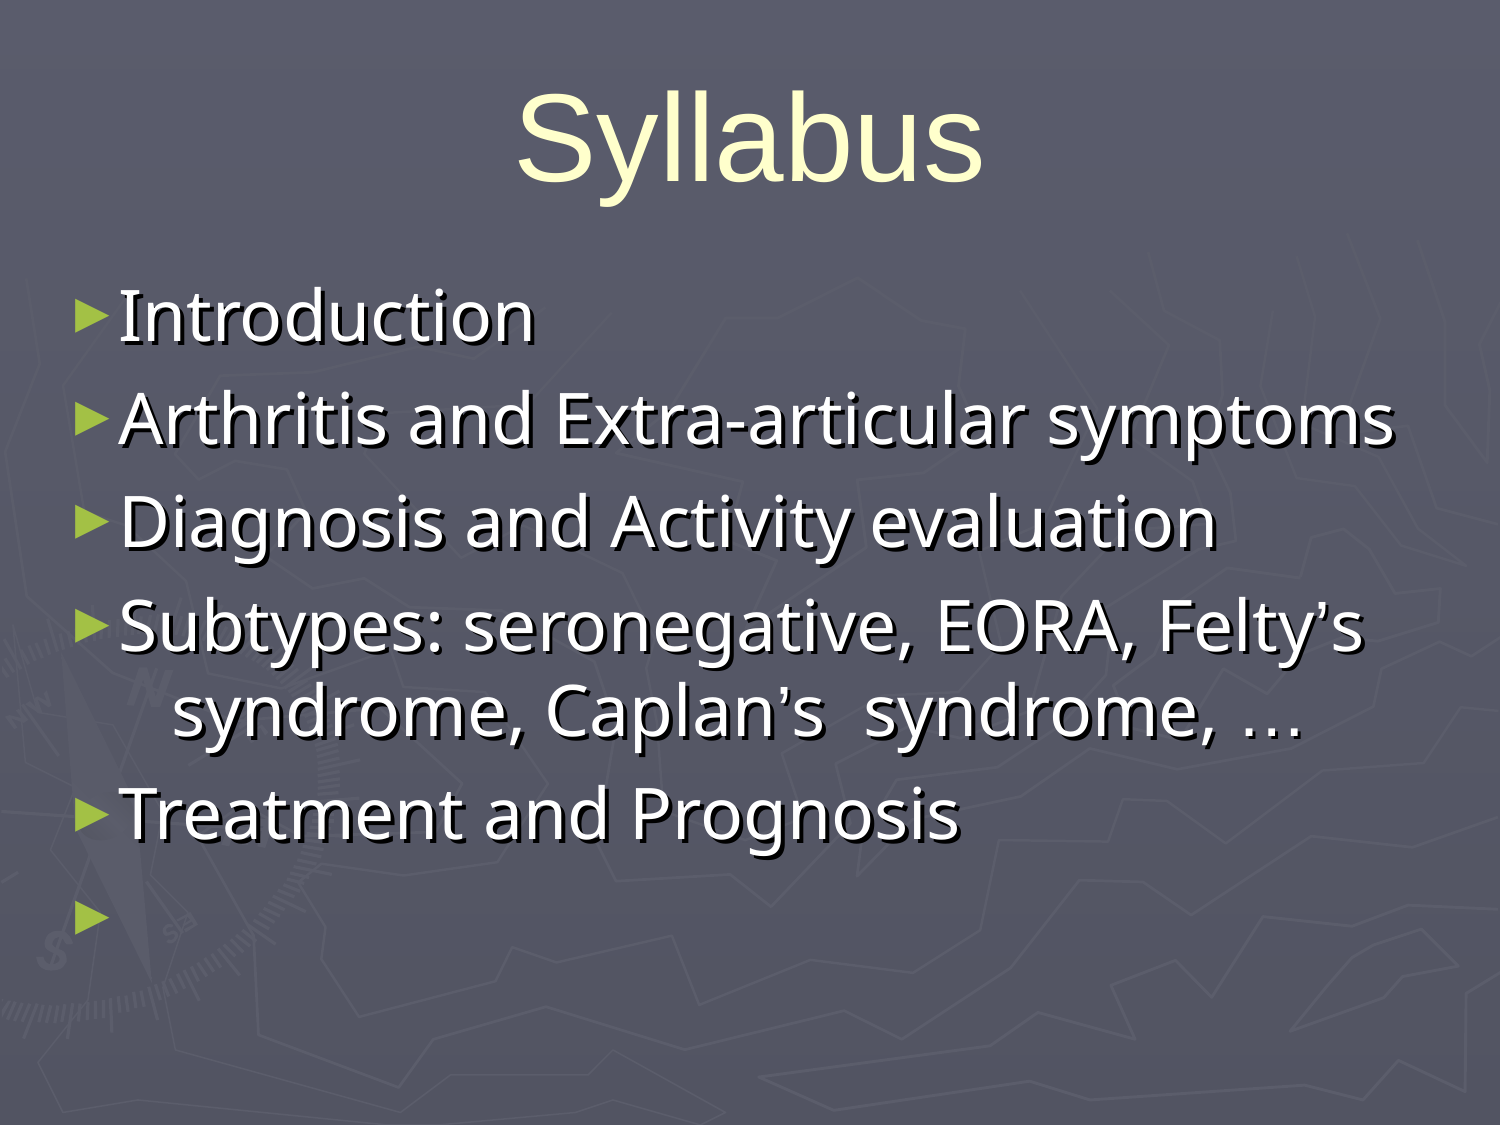

# Syllabus
Introduction
Arthritis and Extra-articular symptoms
Diagnosis and Activity evaluation
Subtypes: seronegative, EORA, Felty’s syndrome, Caplan’s syndrome, …
Treatment and Prognosis